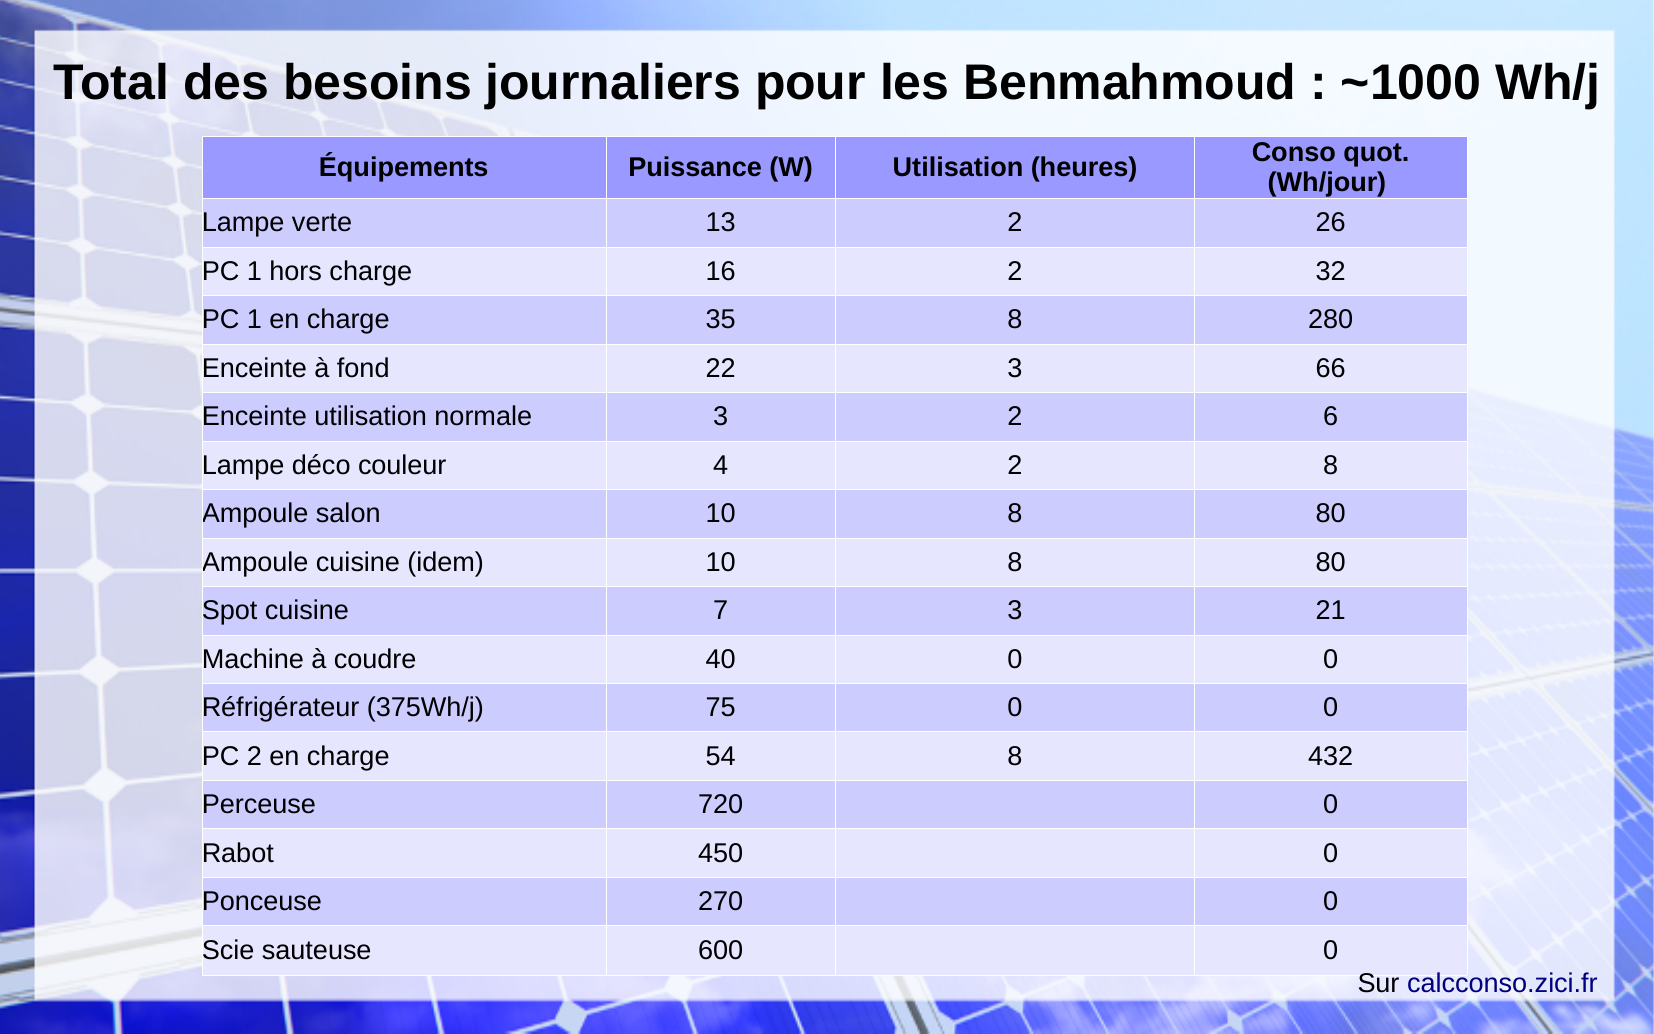

Total des besoins journaliers pour les Benmahmoud : ~1000 Wh/j
| Équipements | Puissance (W) | Utilisation (heures) | Conso quot. (Wh/jour) |
| --- | --- | --- | --- |
| Lampe verte | 13 | 2 | 26 |
| PC 1 hors charge | 16 | 2 | 32 |
| PC 1 en charge | 35 | 8 | 280 |
| Enceinte à fond | 22 | 3 | 66 |
| Enceinte utilisation normale | 3 | 2 | 6 |
| Lampe déco couleur | 4 | 2 | 8 |
| Ampoule salon | 10 | 8 | 80 |
| Ampoule cuisine (idem) | 10 | 8 | 80 |
| Spot cuisine | 7 | 3 | 21 |
| Machine à coudre | 40 | 0 | 0 |
| Réfrigérateur (375Wh/j) | 75 | 0 | 0 |
| PC 2 en charge | 54 | 8 | 432 |
| Perceuse | 720 | | 0 |
| Rabot | 450 | | 0 |
| Ponceuse | 270 | | 0 |
| Scie sauteuse | 600 | | 0 |
Sur calcconso.zici.fr